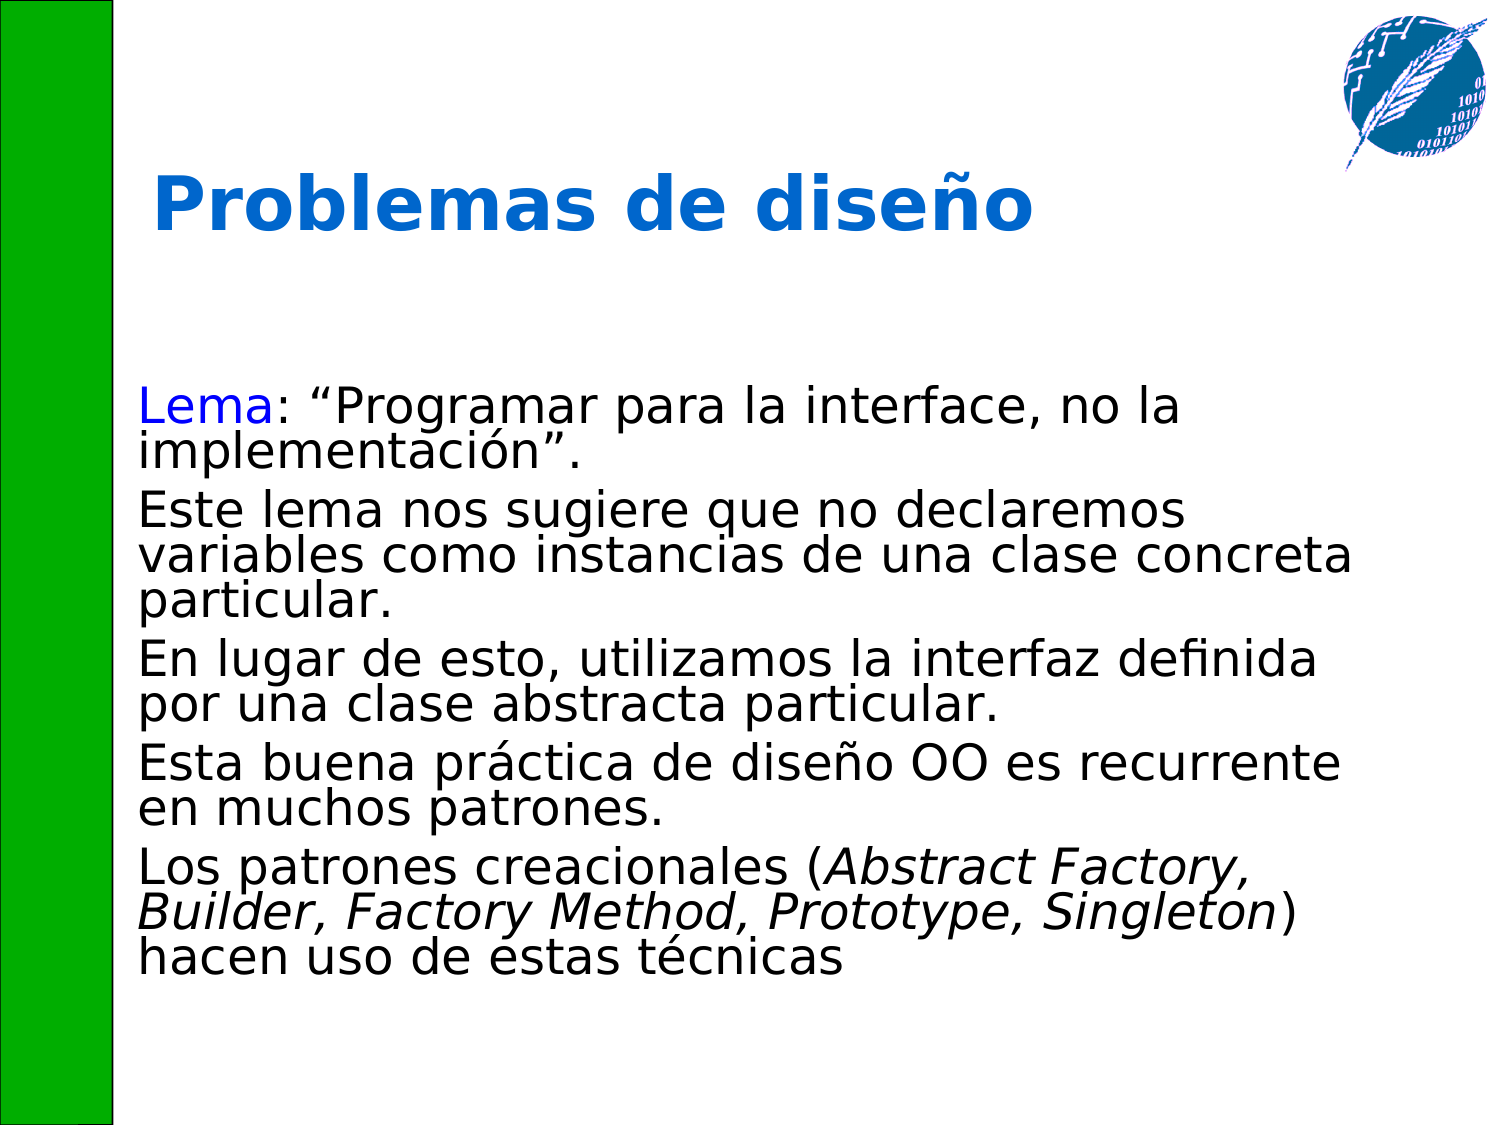

# Problemas de diseño
Lema: “Programar para la interface, no la implementación”.
Este lema nos sugiere que no declaremos variables como instancias de una clase concreta particular.
En lugar de esto, utilizamos la interfaz definida por una clase abstracta particular.
Esta buena práctica de diseño OO es recurrente en muchos patrones.
Los patrones creacionales (Abstract Factory, Builder, Factory Method, Prototype, Singleton) hacen uso de estas técnicas